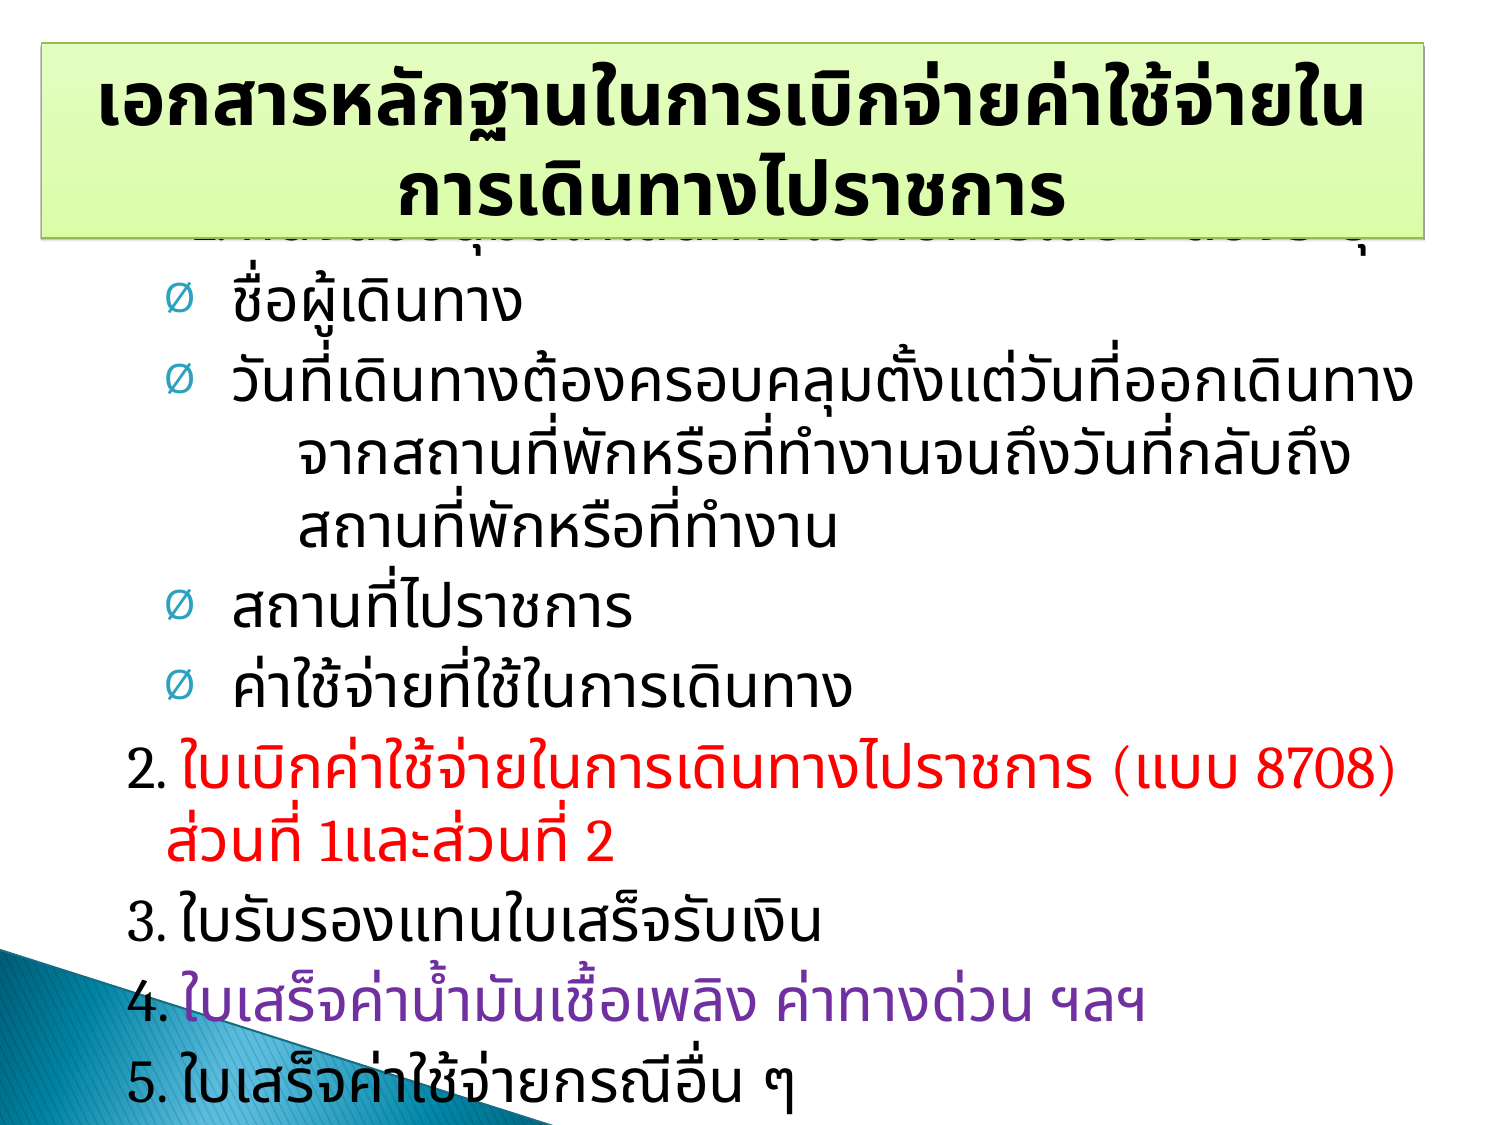

เอกสารหลักฐานในการเบิกจ่ายค่าใช้จ่ายในการเดินทางไปราชการ
# 1. หนังสืออนุมัติให้เดินทางไปราชการโดยจะต้องระบุ
ชื่อผู้เดินทาง
วันที่เดินทางต้องครอบคลุมตั้งแต่วันที่ออกเดินทางจากสถานที่พักหรือที่ทำงานจนถึงวันที่กลับถึงสถานที่พักหรือที่ทำงาน
สถานที่ไปราชการ
ค่าใช้จ่ายที่ใช้ในการเดินทาง
2. ใบเบิกค่าใช้จ่ายในการเดินทางไปราชการ (แบบ 8708) ส่วนที่ 1และส่วนที่ 2
3. ใบรับรองแทนใบเสร็จรับเงิน
4. ใบเสร็จค่าน้ำมันเชื้อเพลิง ค่าทางด่วน ฯลฯ
5. ใบเสร็จค่าใช้จ่ายกรณีอื่น ๆ